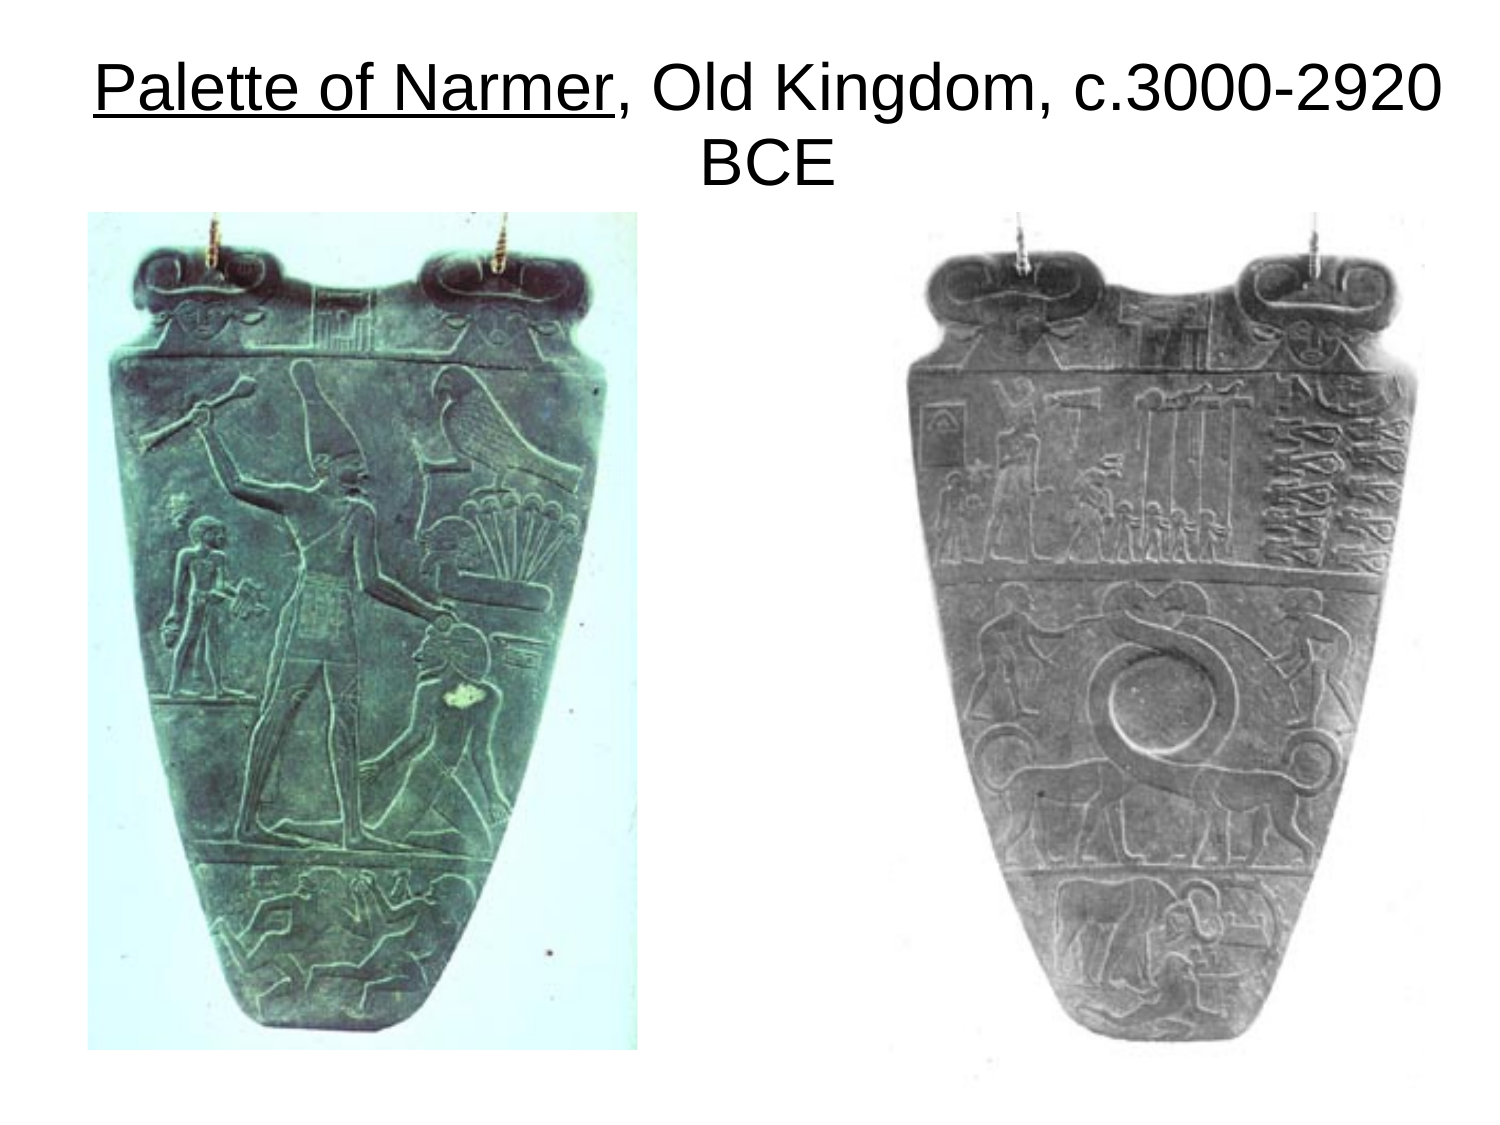

# Palette of Narmer, Old Kingdom, c.3000-2920 BCE